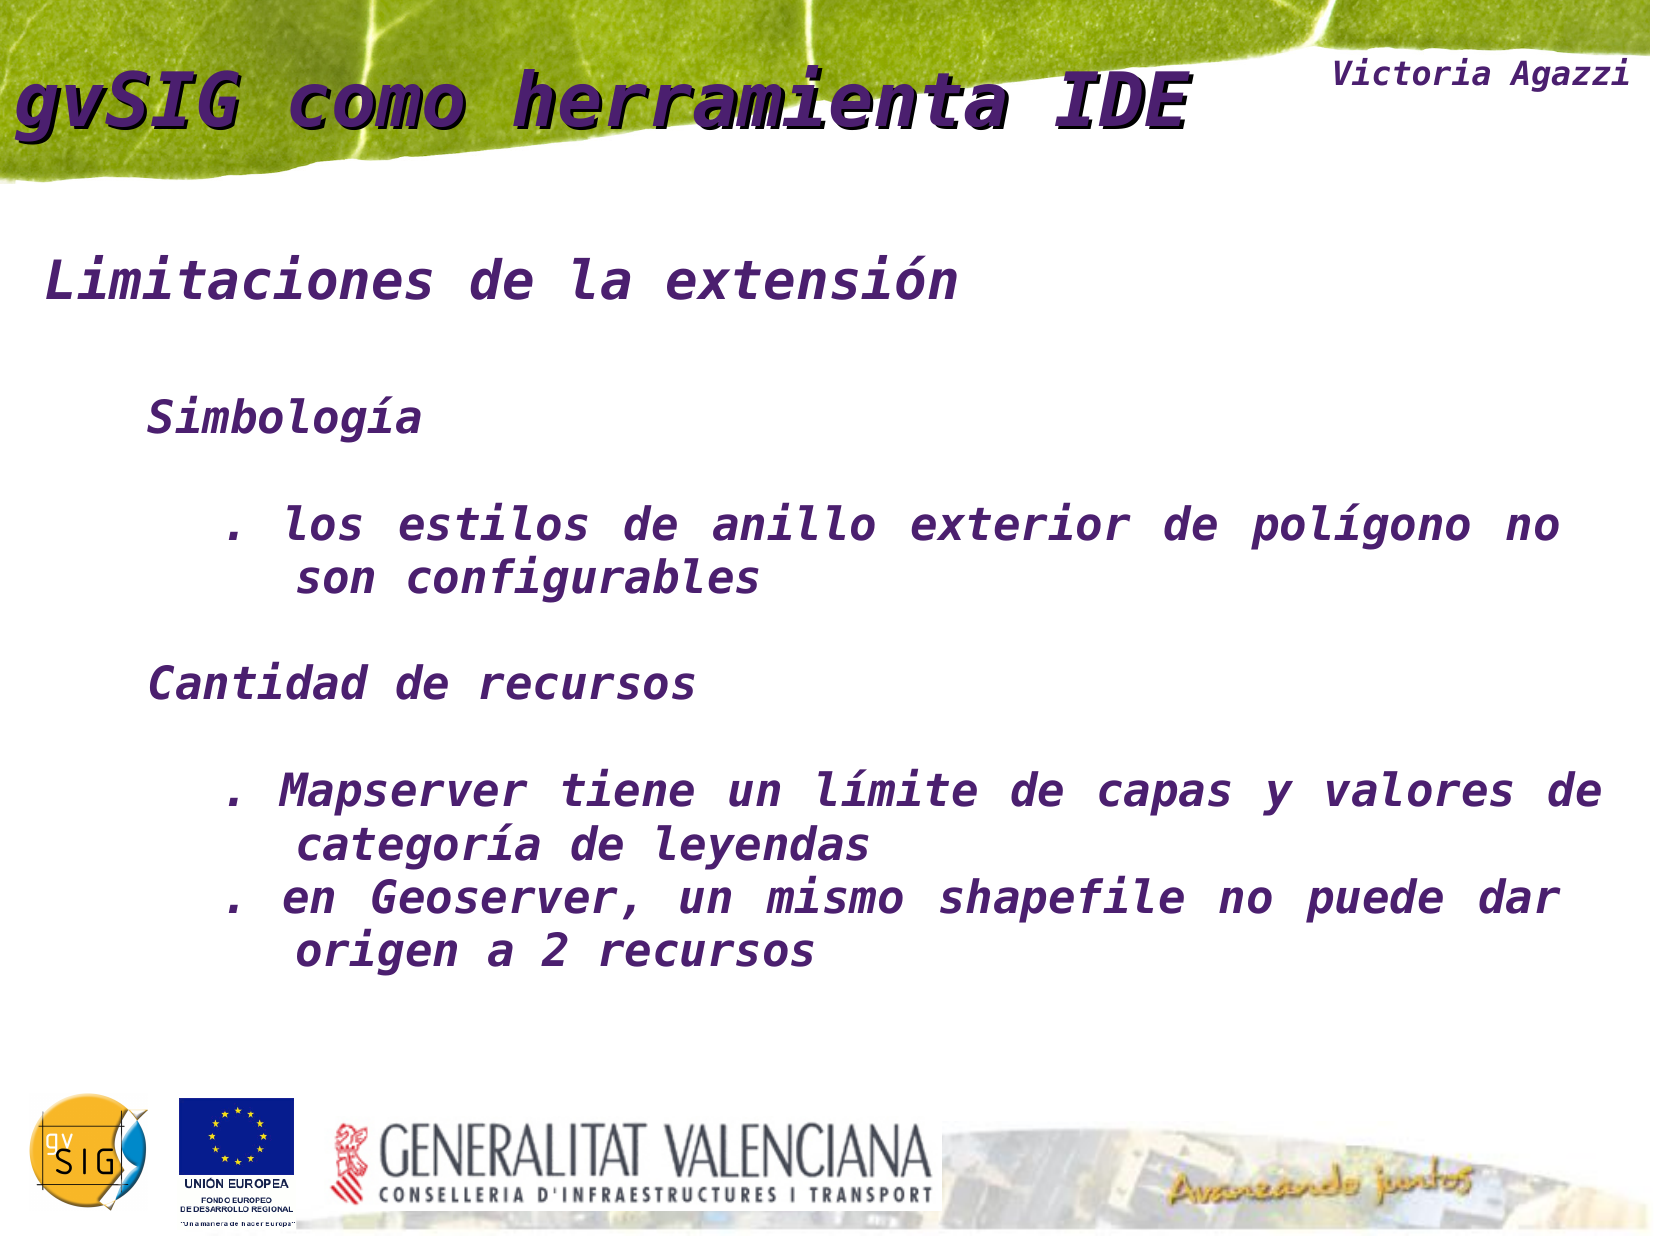

gvSIG como herramienta IDE
Victoria Agazzi
Limitaciones de la extensión
	Simbología
		. los estilos de anillo exterior de polígono no 				son configurables
	Cantidad de recursos
		. Mapserver tiene un límite de capas y valores de 			categoría de leyendas
		. en Geoserver, un mismo shapefile no puede dar 				origen a 2 recursos